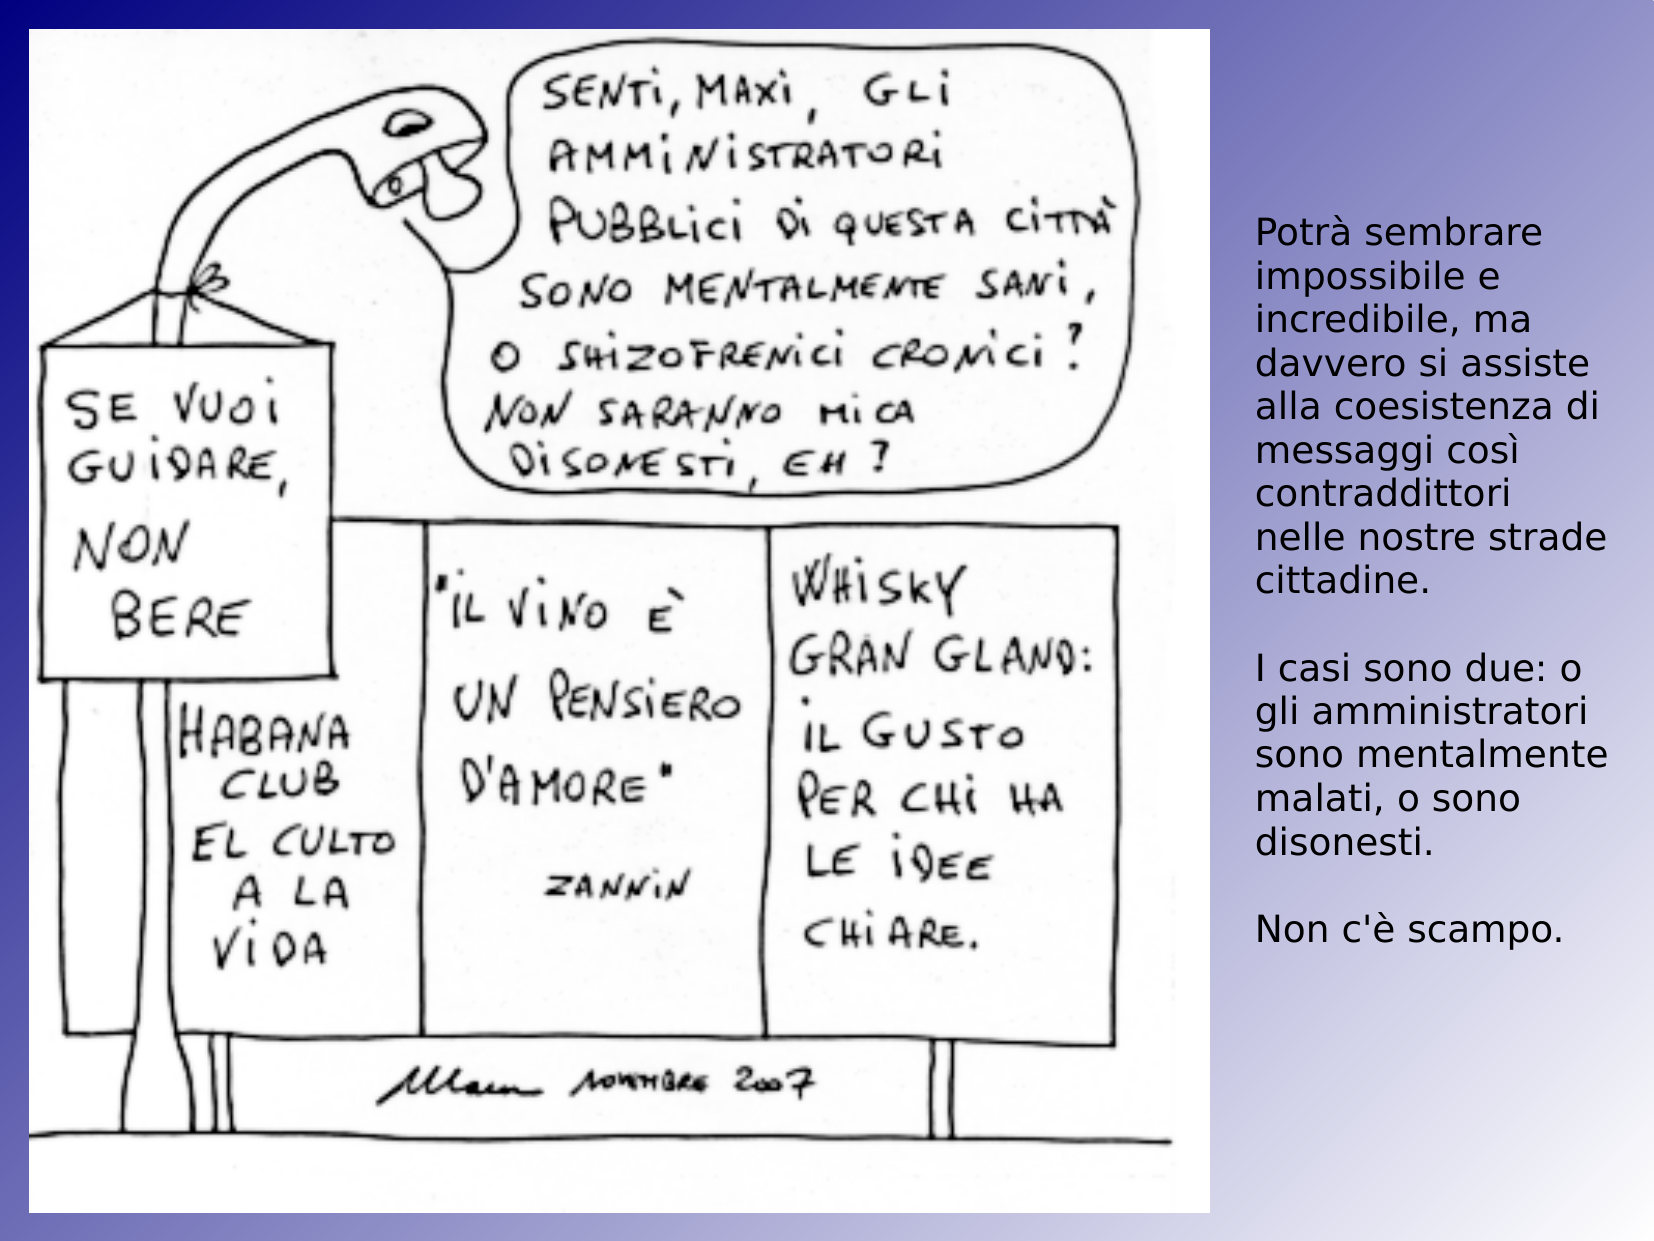

Potrà sembrare impossibile e incredibile, ma davvero si assiste alla coesistenza di messaggi così contraddittori nelle nostre strade cittadine.
I casi sono due: o gli amministratori sono mentalmente malati, o sono disonesti.
Non c'è scampo.